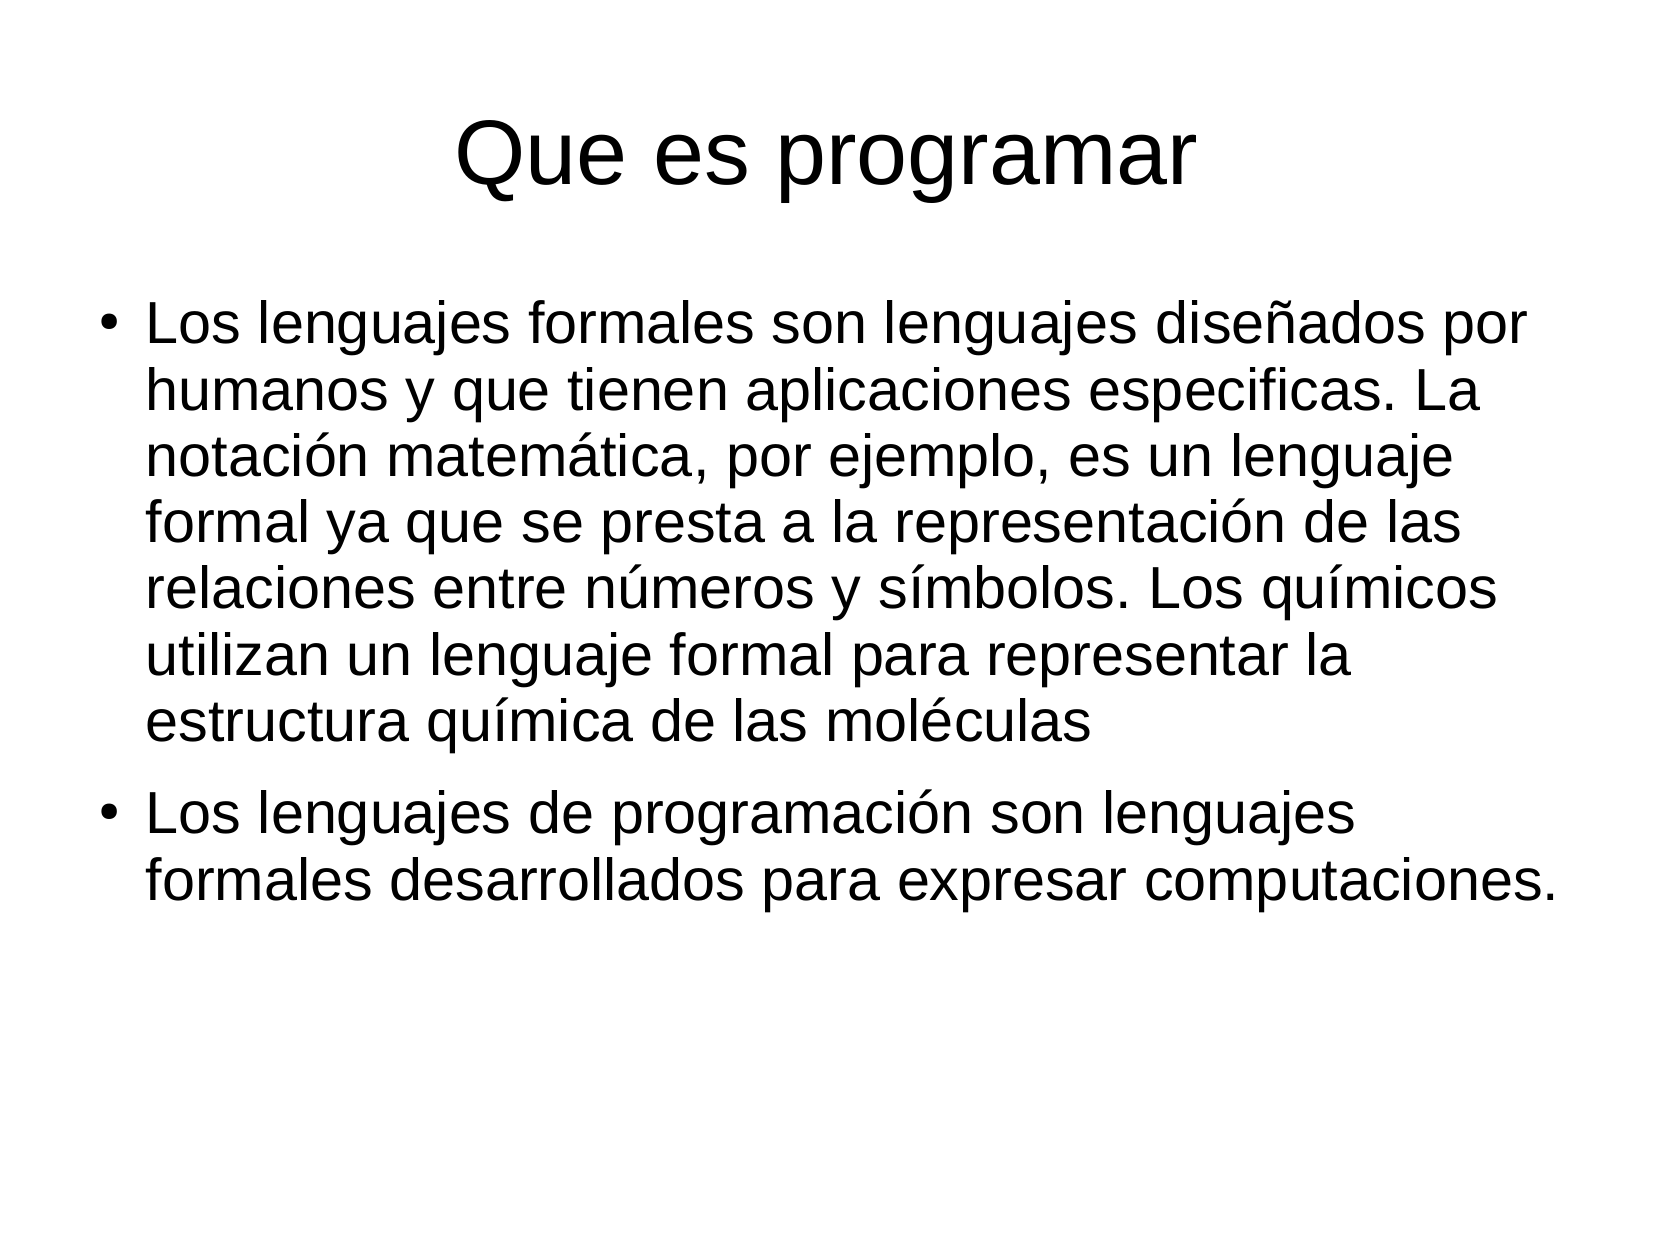

# Que es programar
Los lenguajes formales son lenguajes diseñados por humanos y que tienen aplicaciones especificas. La notación matemática, por ejemplo, es un lenguaje formal ya que se presta a la representación de las relaciones entre números y símbolos. Los químicos utilizan un lenguaje formal para representar la estructura química de las moléculas
Los lenguajes de programación son lenguajes formales desarrollados para expresar computaciones.